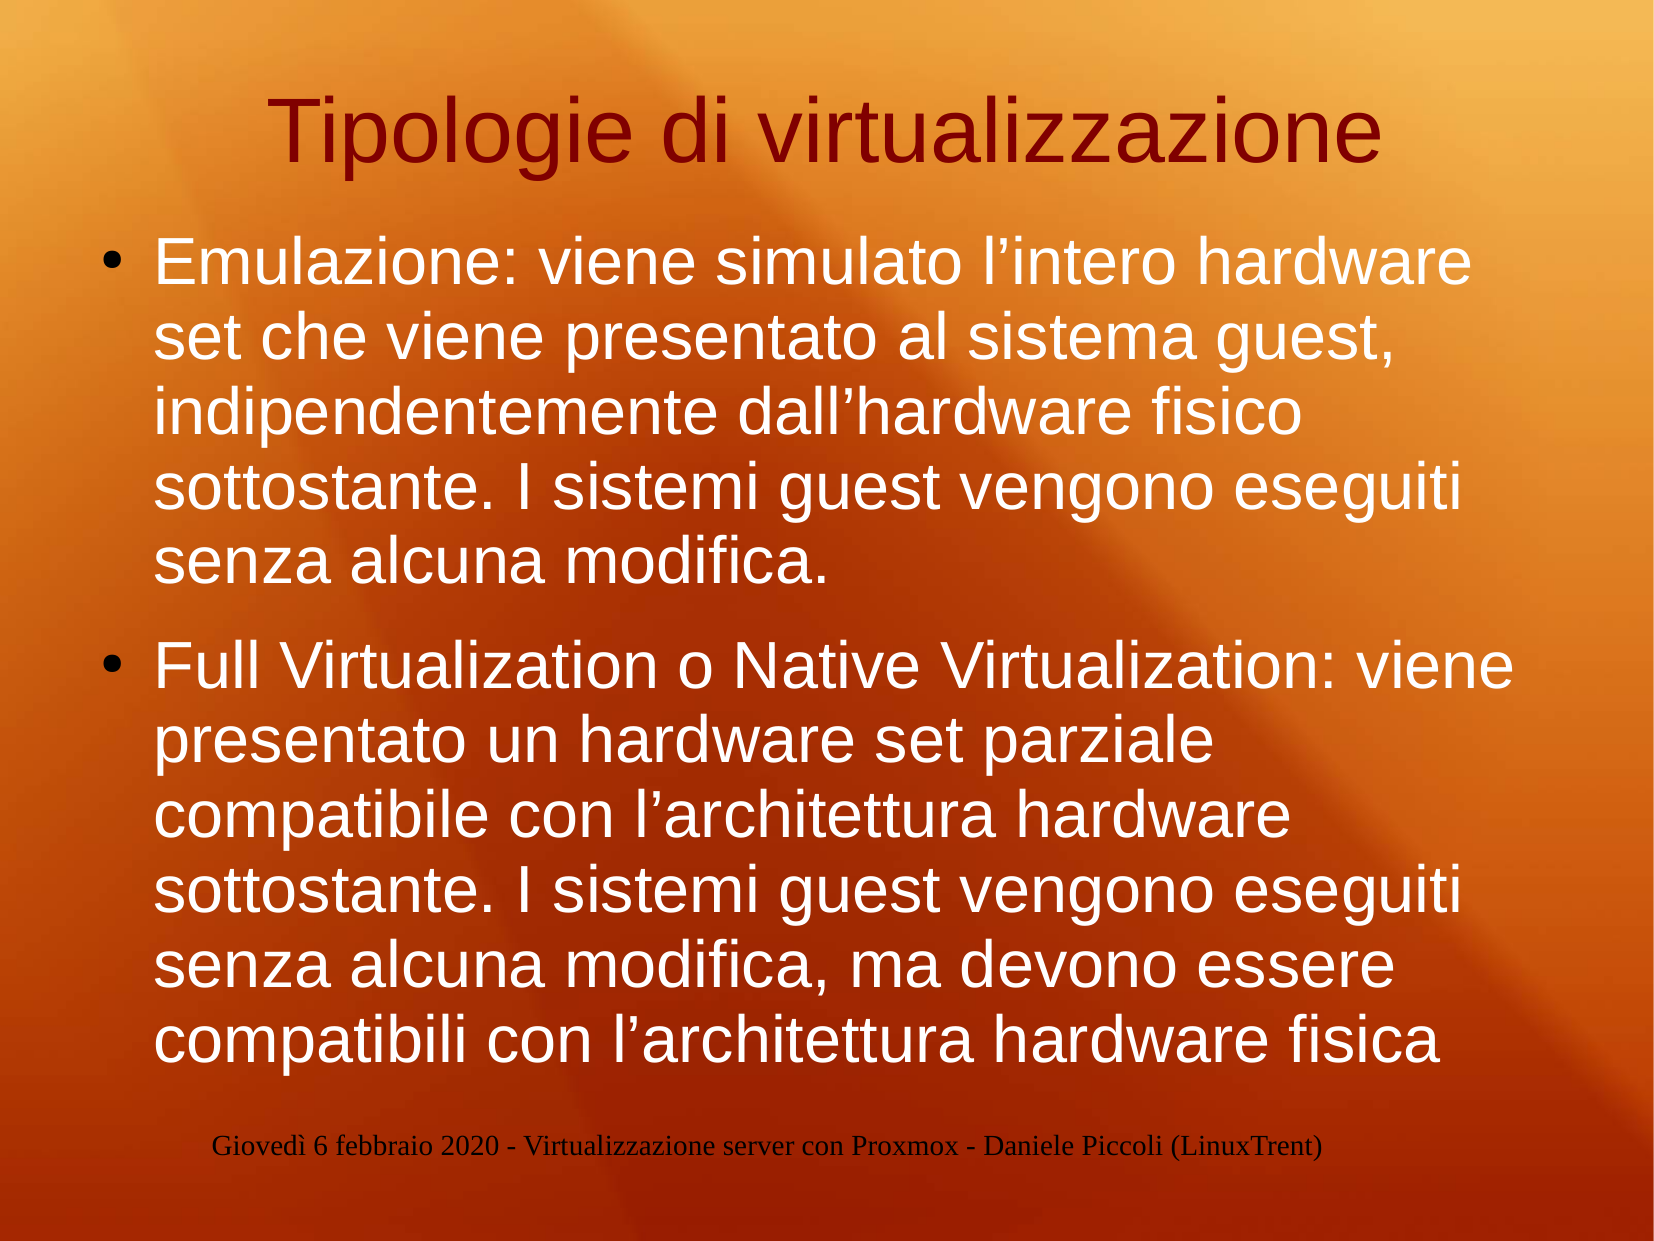

# Tipologie di virtualizzazione
Emulazione: viene simulato l’intero hardware set che viene presentato al sistema guest, indipendentemente dall’hardware fisico sottostante. I sistemi guest vengono eseguiti senza alcuna modifica.
Full Virtualization o Native Virtualization: viene presentato un hardware set parziale compatibile con l’architettura hardware sottostante. I sistemi guest vengono eseguiti senza alcuna modifica, ma devono essere compatibili con l’architettura hardware fisica
Giovedì 6 febbraio 2020 - Virtualizzazione server con Proxmox - Daniele Piccoli (LinuxTrent)